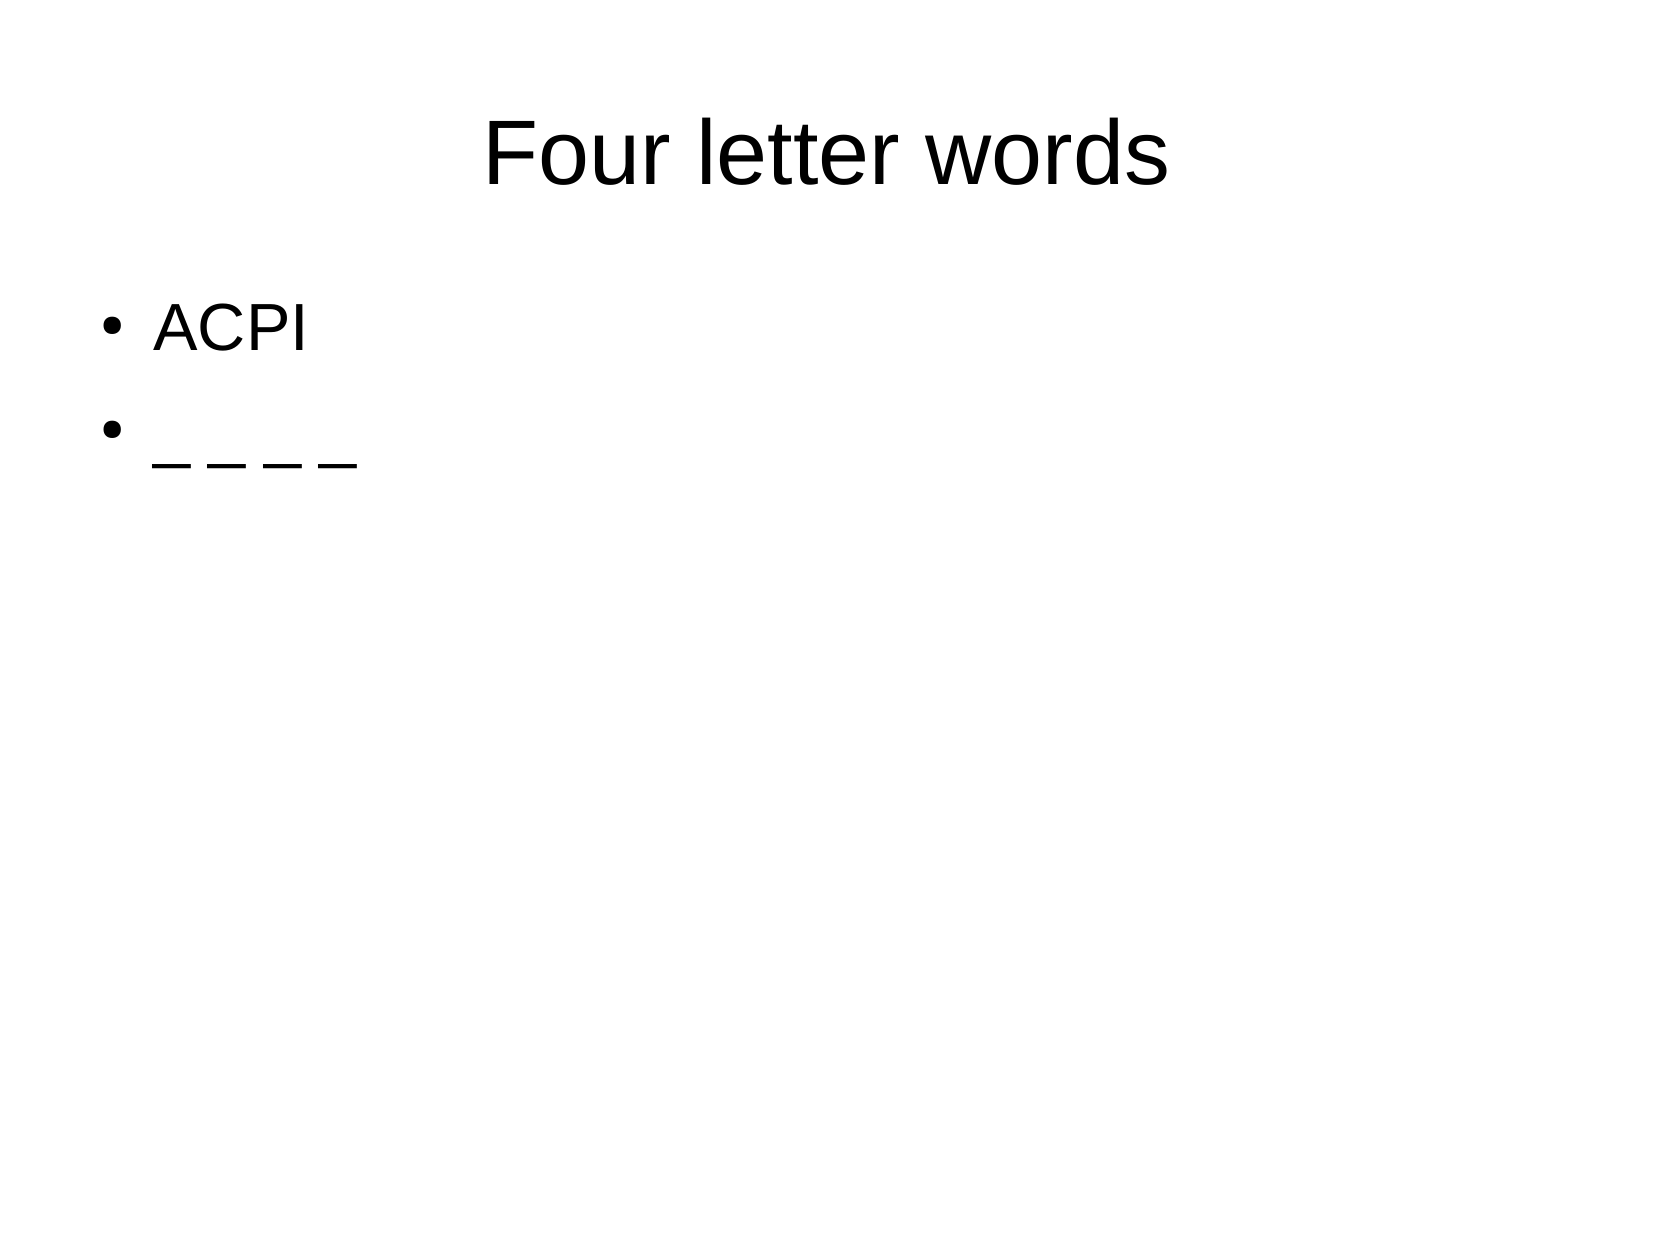

# Four letter words
ACPI
_ _ _ _